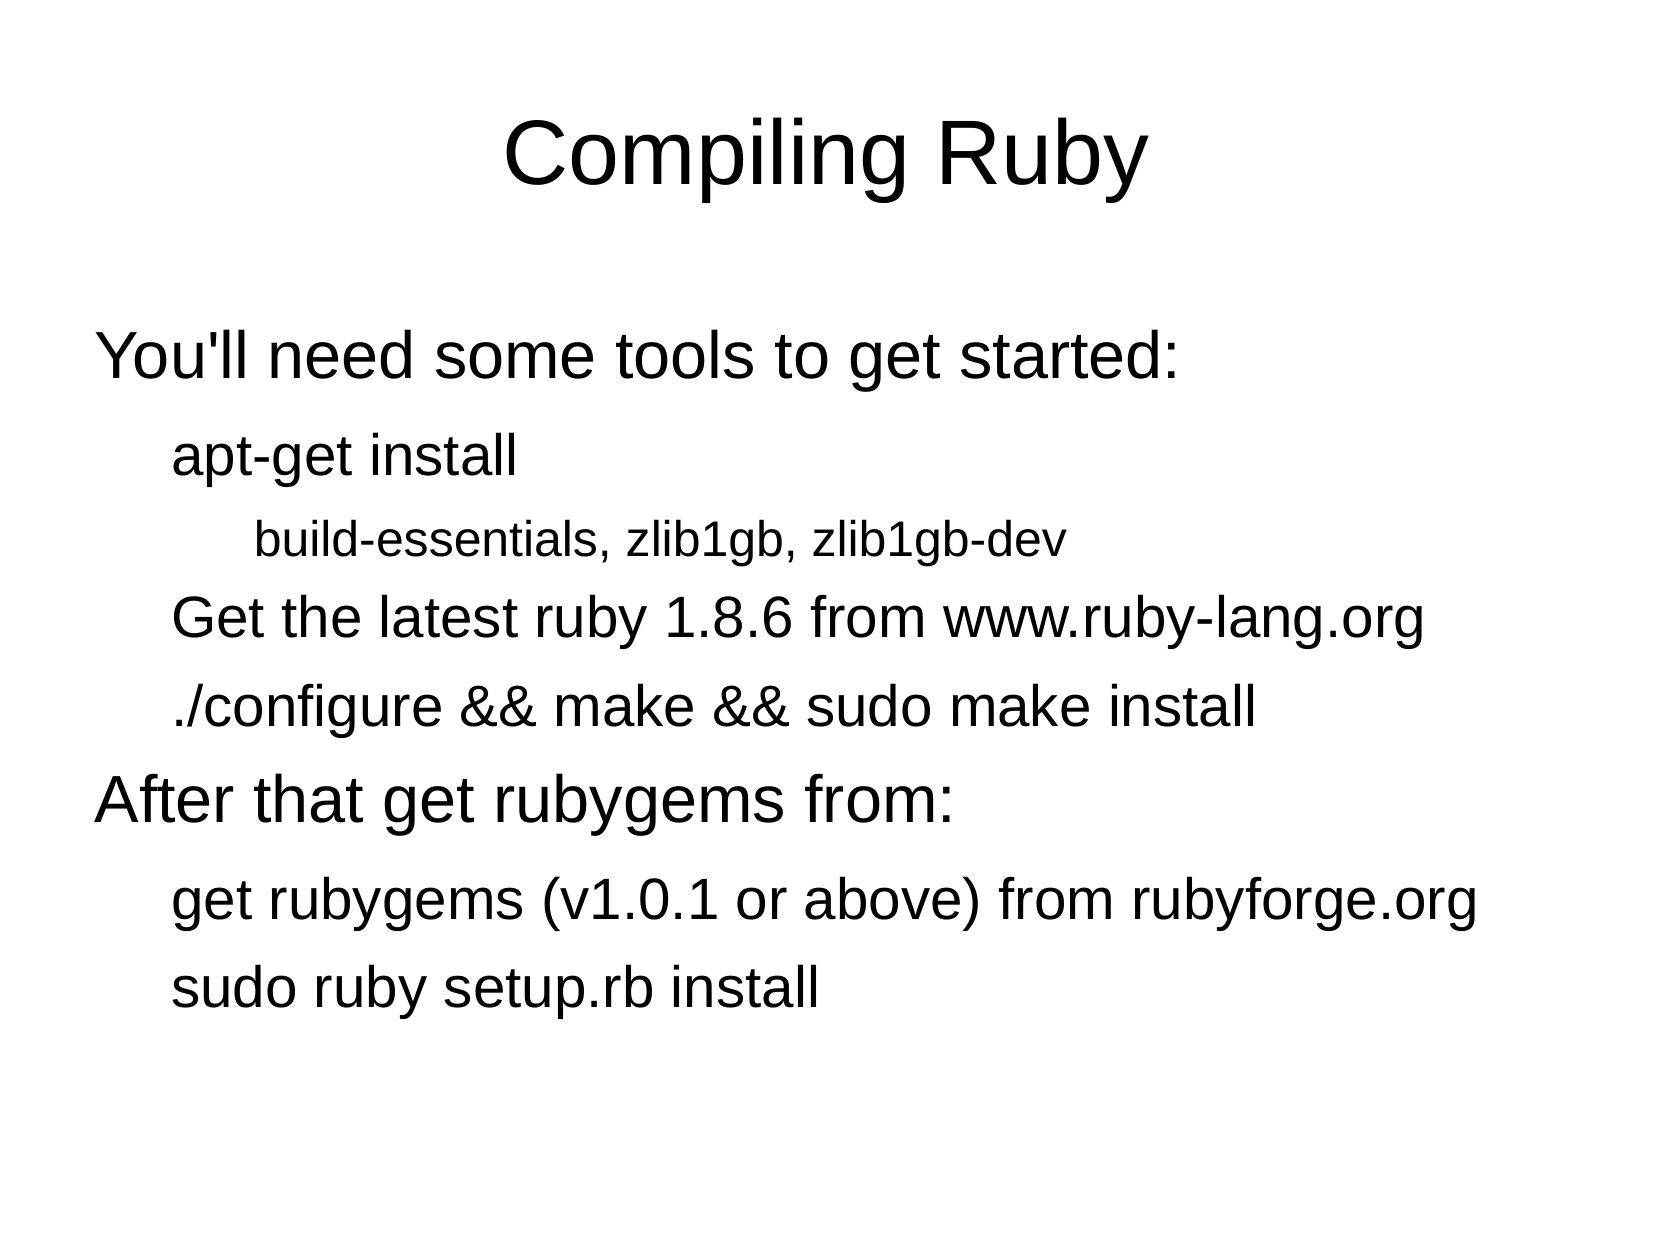

# Compiling Ruby
You'll need some tools to get started:
apt-get install
build-essentials, zlib1gb, zlib1gb-dev
Get the latest ruby 1.8.6 from www.ruby-lang.org
./configure && make && sudo make install
After that get rubygems from:
get rubygems (v1.0.1 or above) from rubyforge.org
sudo ruby setup.rb install